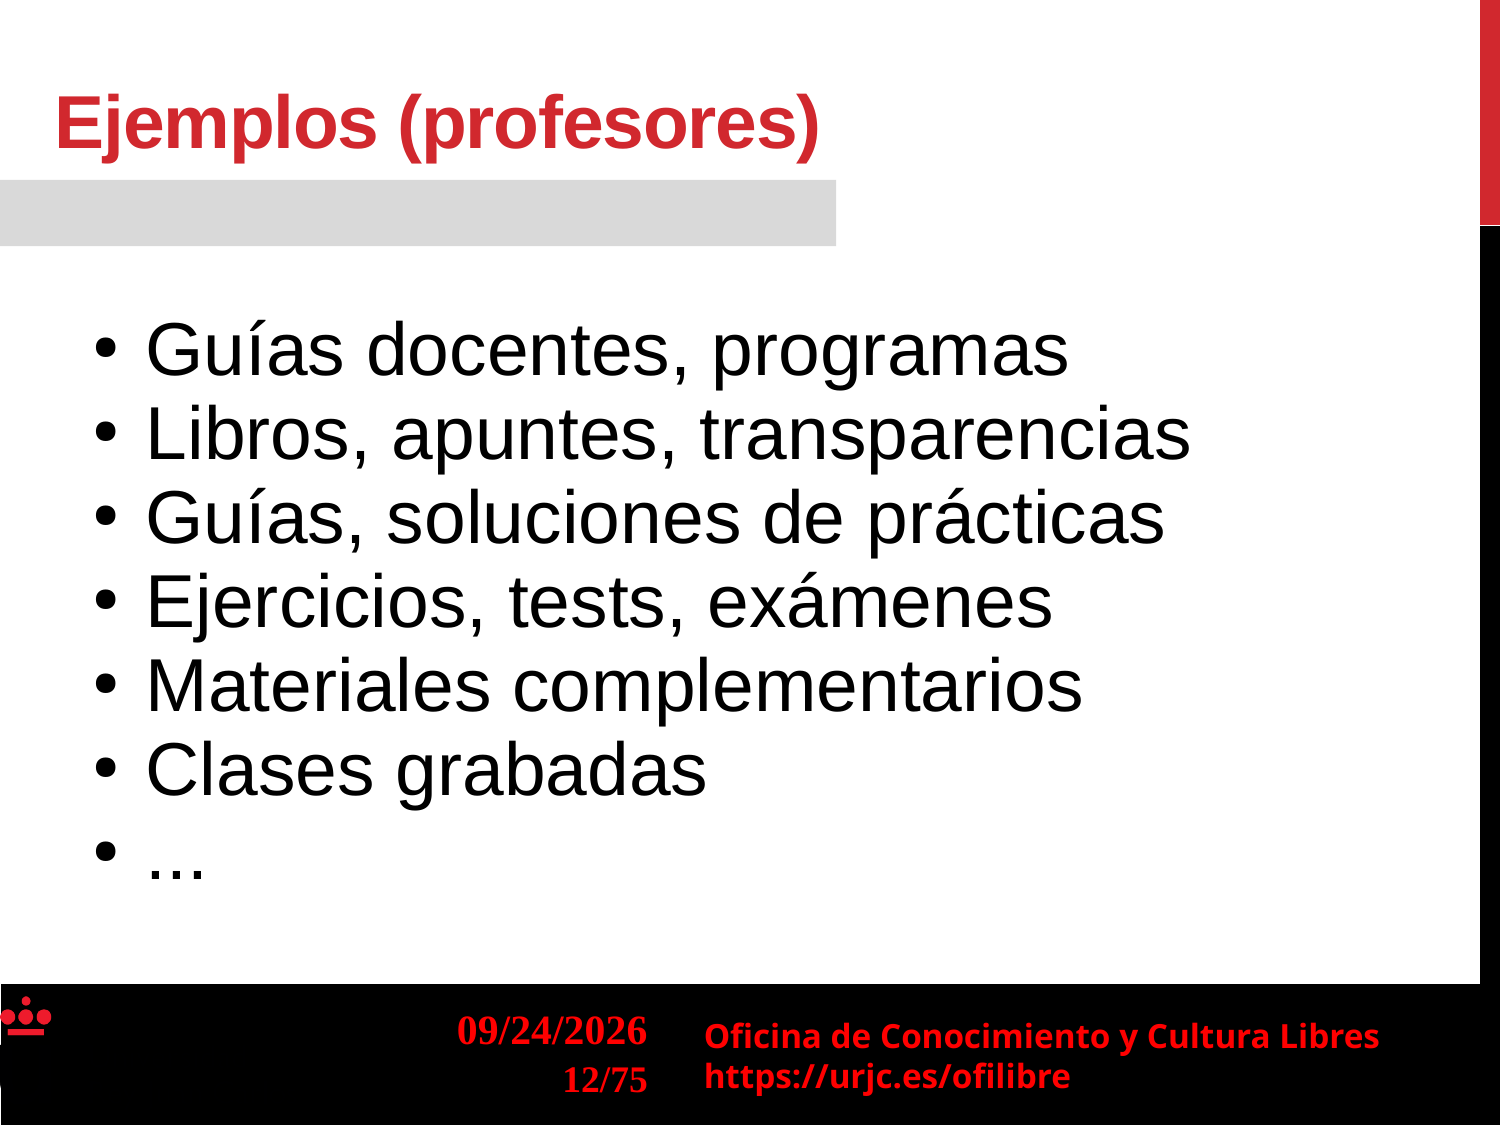

#
Ejemplos (profesores)
Guías docentes, programas
Libros, apuntes, transparencias
Guías, soluciones de prácticas
Ejercicios, tests, exámenes
Materiales complementarios
Clases grabadas
...